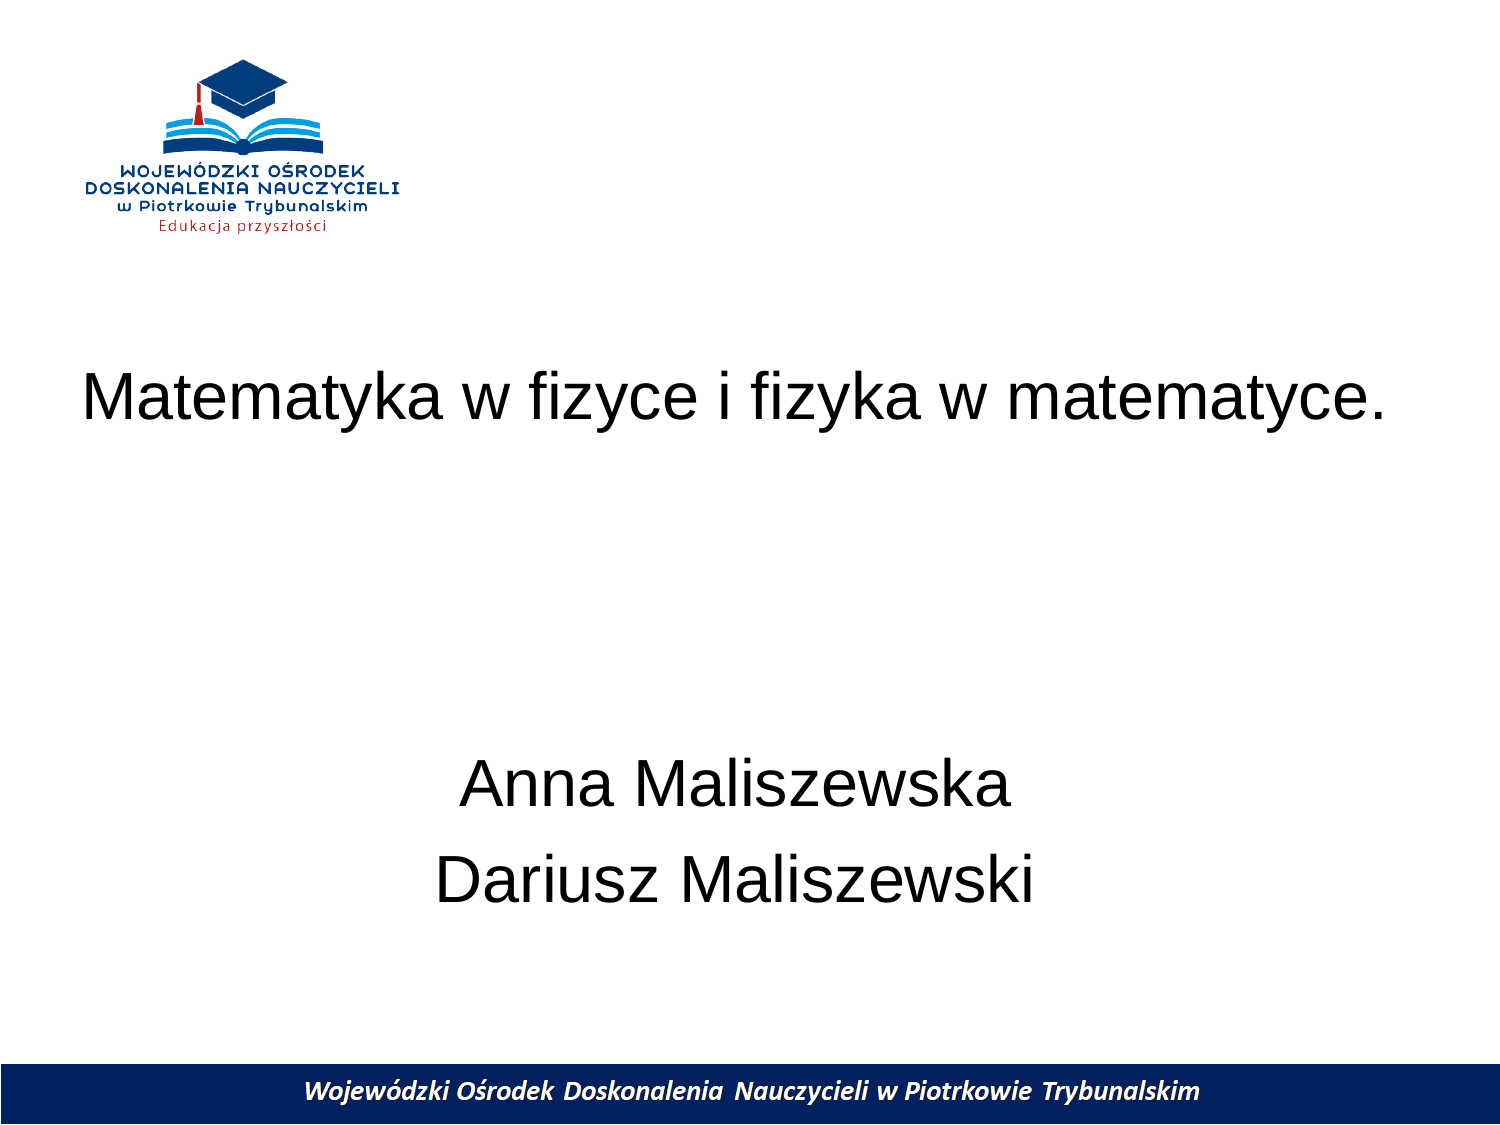

# Matematyka w fizyce i fizyka w matematyce.
Anna Maliszewska
Dariusz Maliszewski